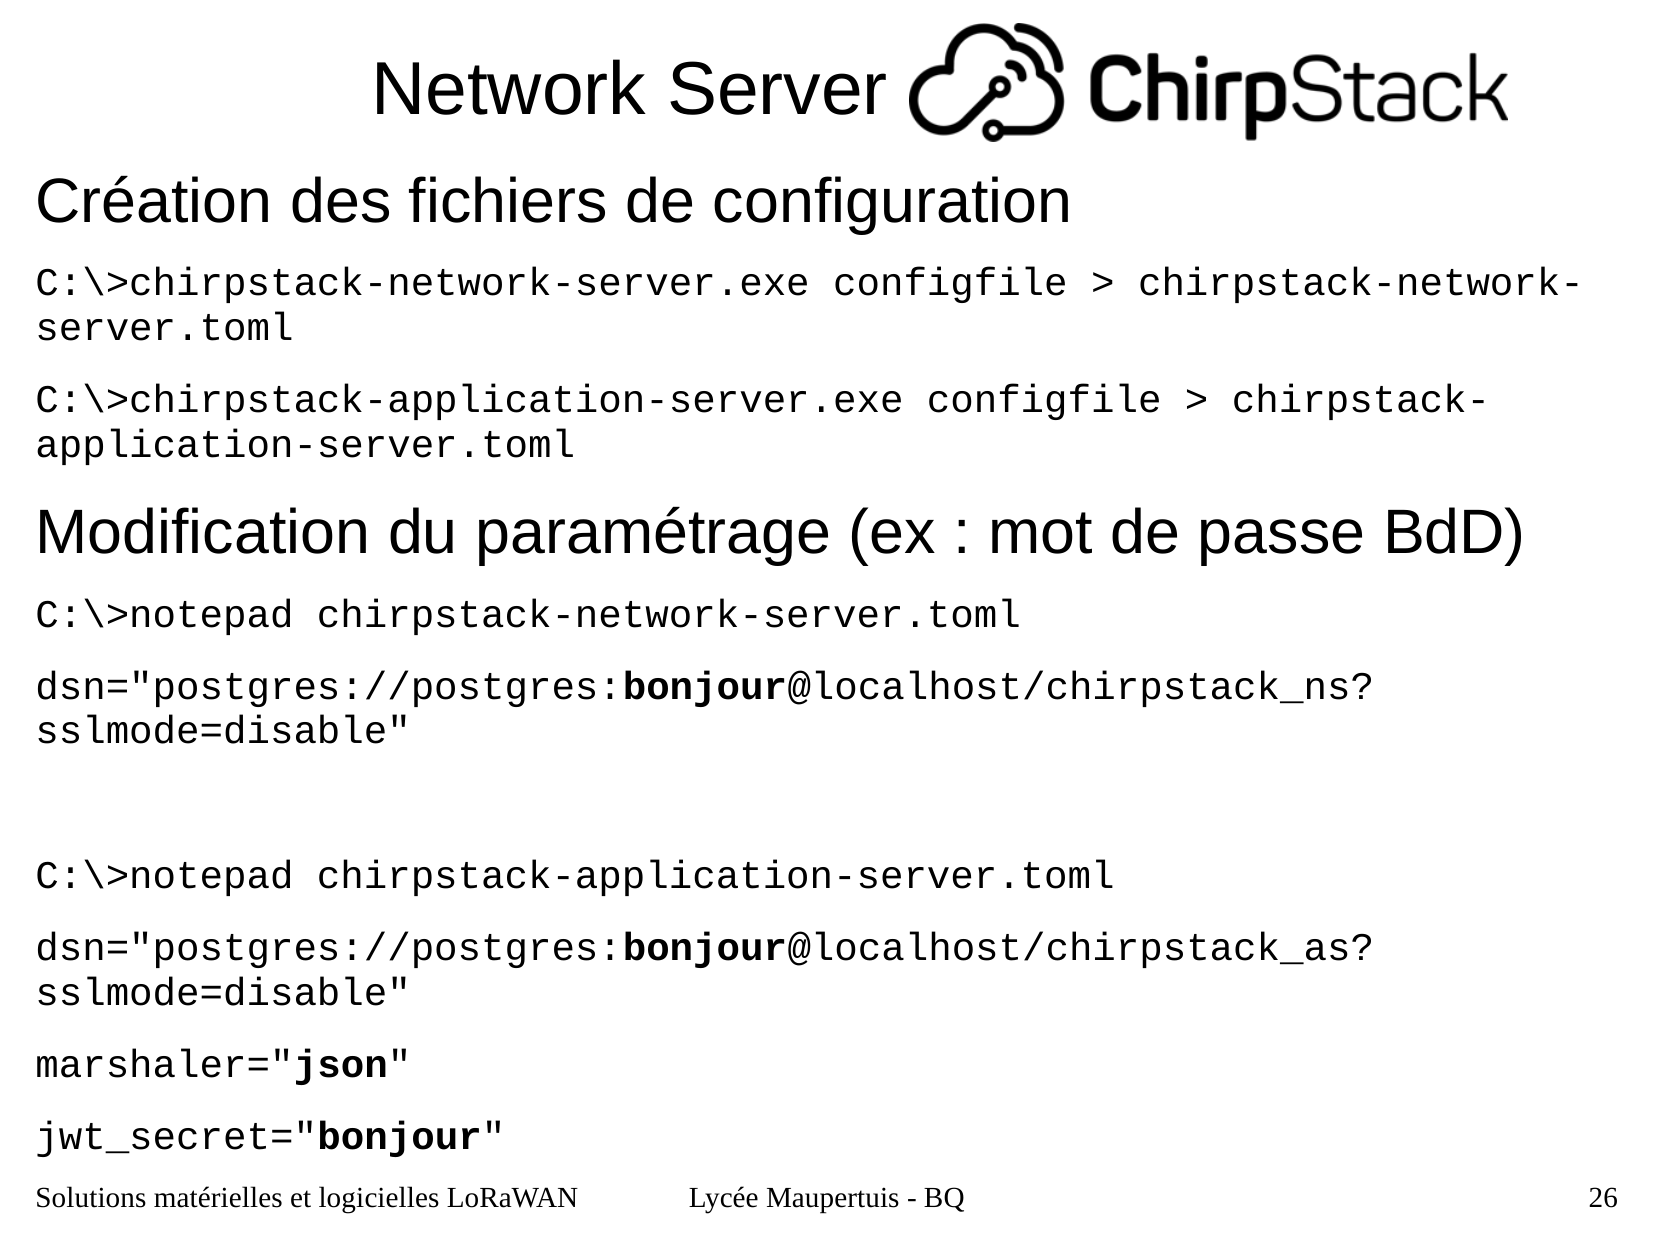

Network Server
# Création des fichiers de configuration
C:\>chirpstack-network-server.exe configfile > chirpstack-network-server.toml
C:\>chirpstack-application-server.exe configfile > chirpstack-application-server.toml
Modification du paramétrage (ex : mot de passe BdD)
C:\>notepad chirpstack-network-server.toml
dsn="postgres://postgres:bonjour@localhost/chirpstack_ns?sslmode=disable"
C:\>notepad chirpstack-application-server.toml
dsn="postgres://postgres:bonjour@localhost/chirpstack_as?sslmode=disable"
marshaler="json"
jwt_secret="bonjour"
Solutions matérielles et logicielles LoRaWAN
Lycée Maupertuis - BQ
26